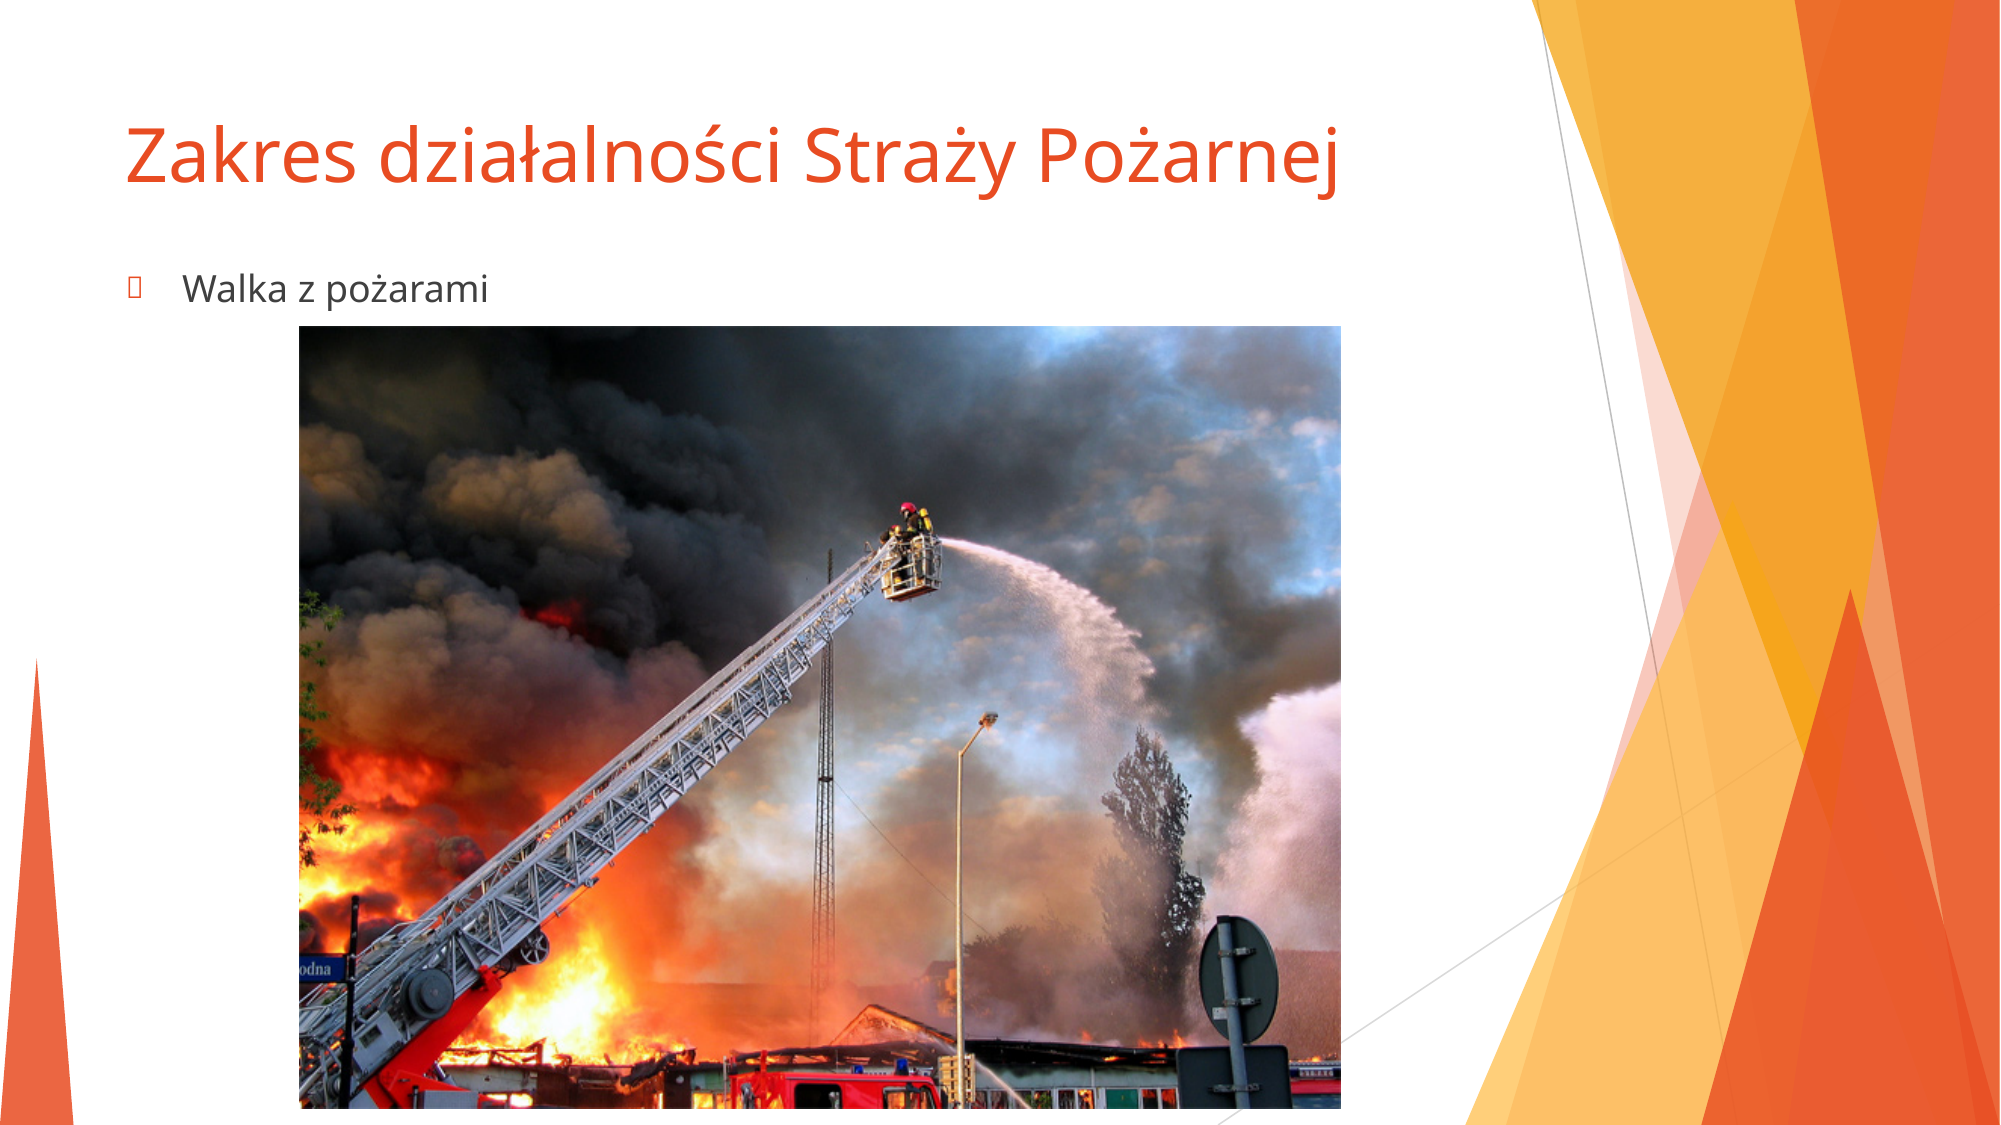

# Zakres działalności Straży Pożarnej
Walka z pożarami